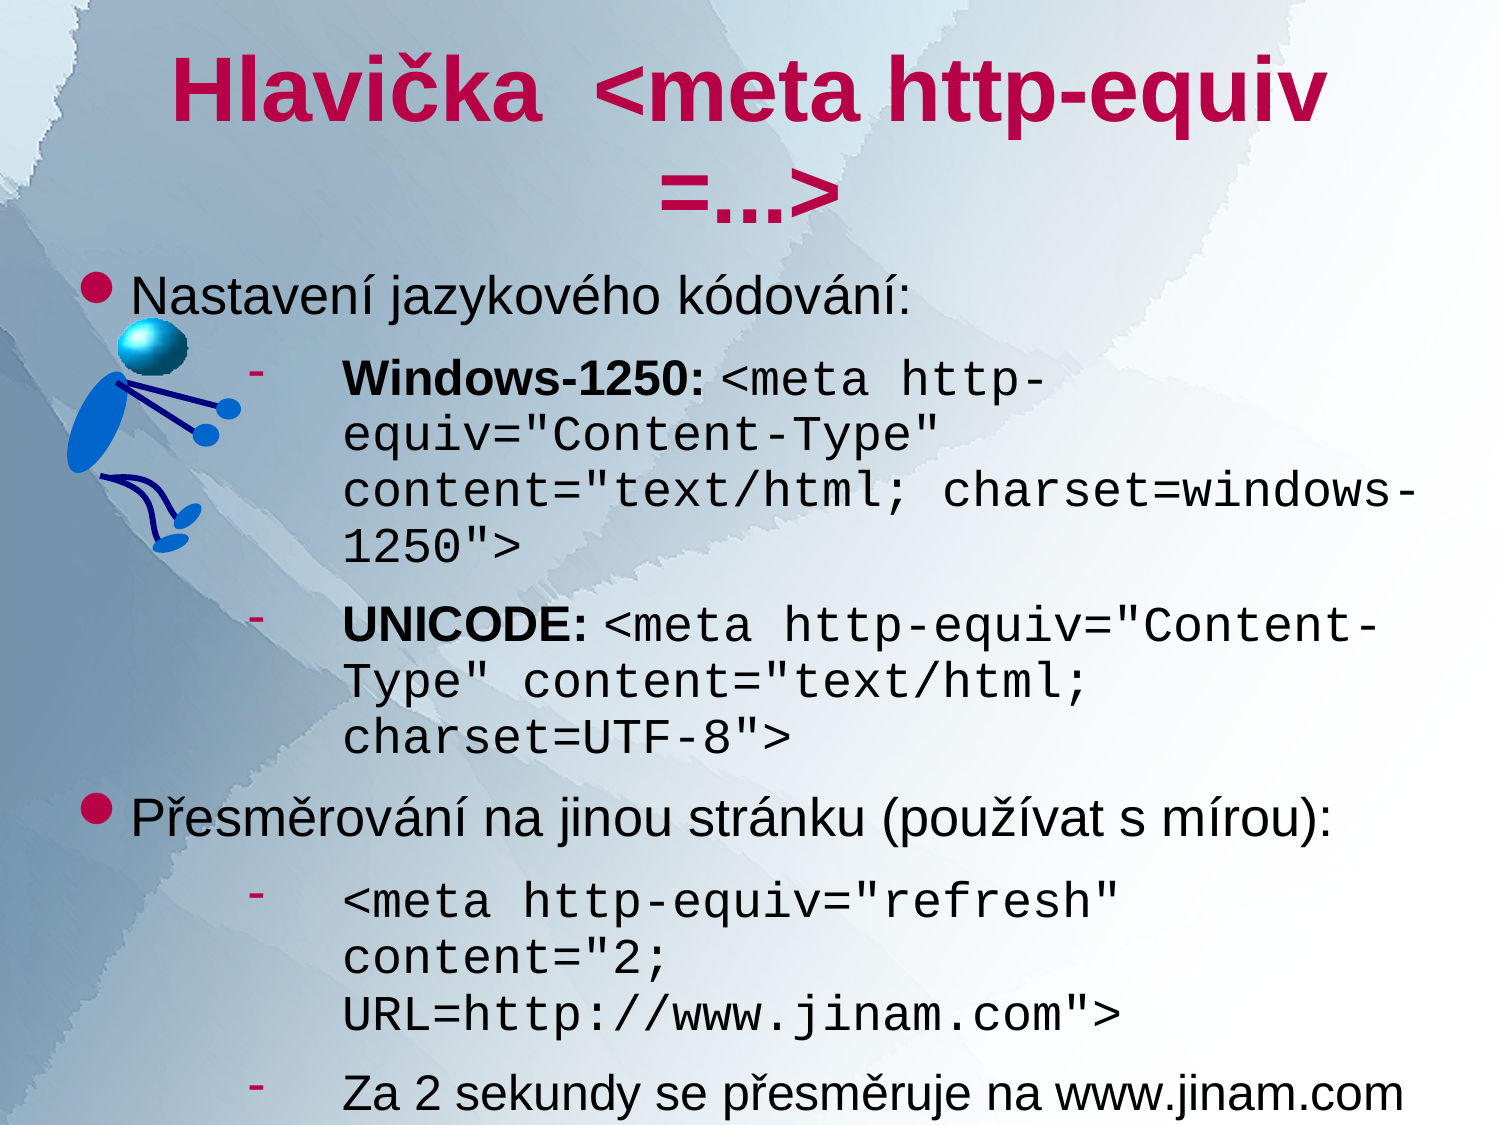

Hlavička <meta http-equiv =...>
Nastavení jazykového kódování:
Windows-1250: <meta http-equiv="Content-Type" content="text/html; charset=windows-1250">
UNICODE: <meta http-equiv="Content-Type" content="text/html; charset=UTF-8">
Přesměrování na jinou stránku (používat s mírou):
<meta http-equiv="refresh" content="2; URL=http://www.jinam.com">
Za 2 sekundy se přesměruje na www.jinam.com